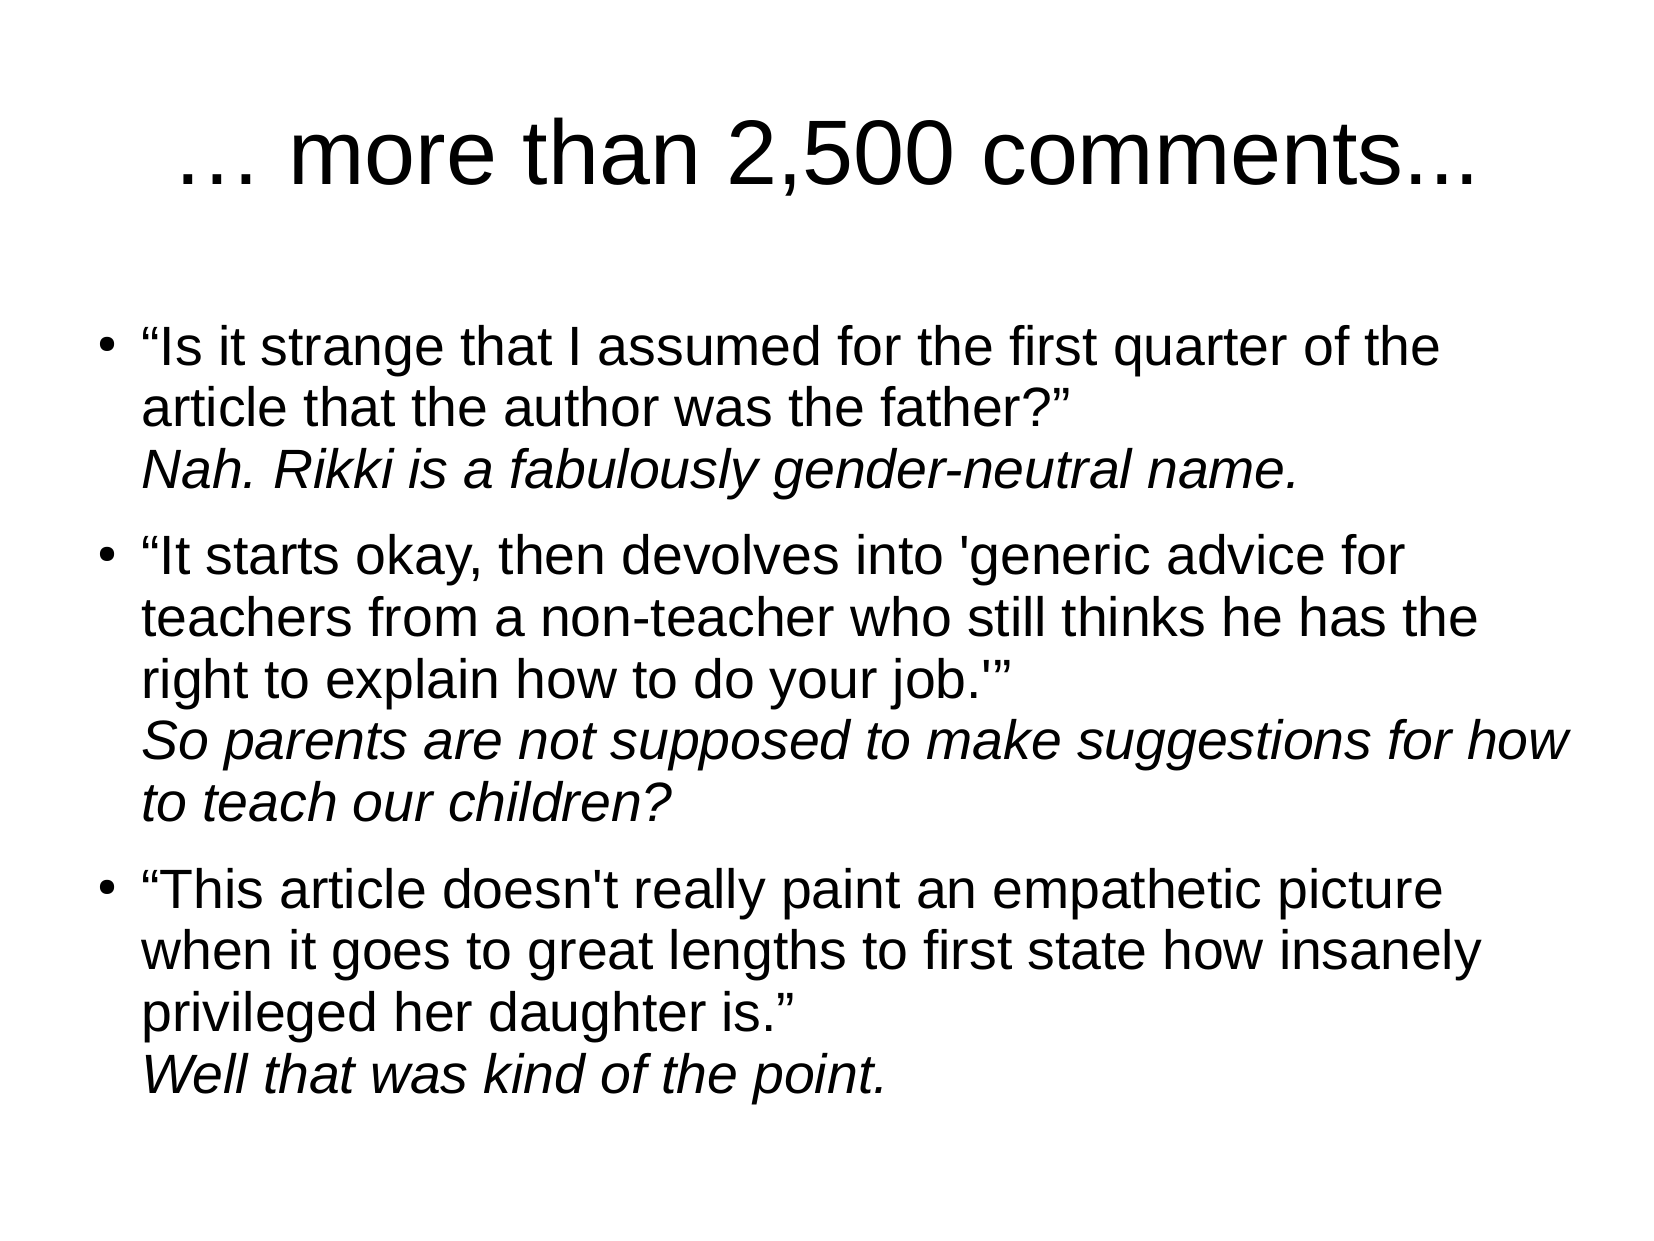

# … more than 2,500 comments...
“Is it strange that I assumed for the first quarter of the article that the author was the father?”
Nah. Rikki is a fabulously gender-neutral name.
“It starts okay, then devolves into 'generic advice for teachers from a non-teacher who still thinks he has the right to explain how to do your job.'”
So parents are not supposed to make suggestions for how to teach our children?
“This article doesn't really paint an empathetic picture when it goes to great lengths to first state how insanely privileged her daughter is.”
Well that was kind of the point.